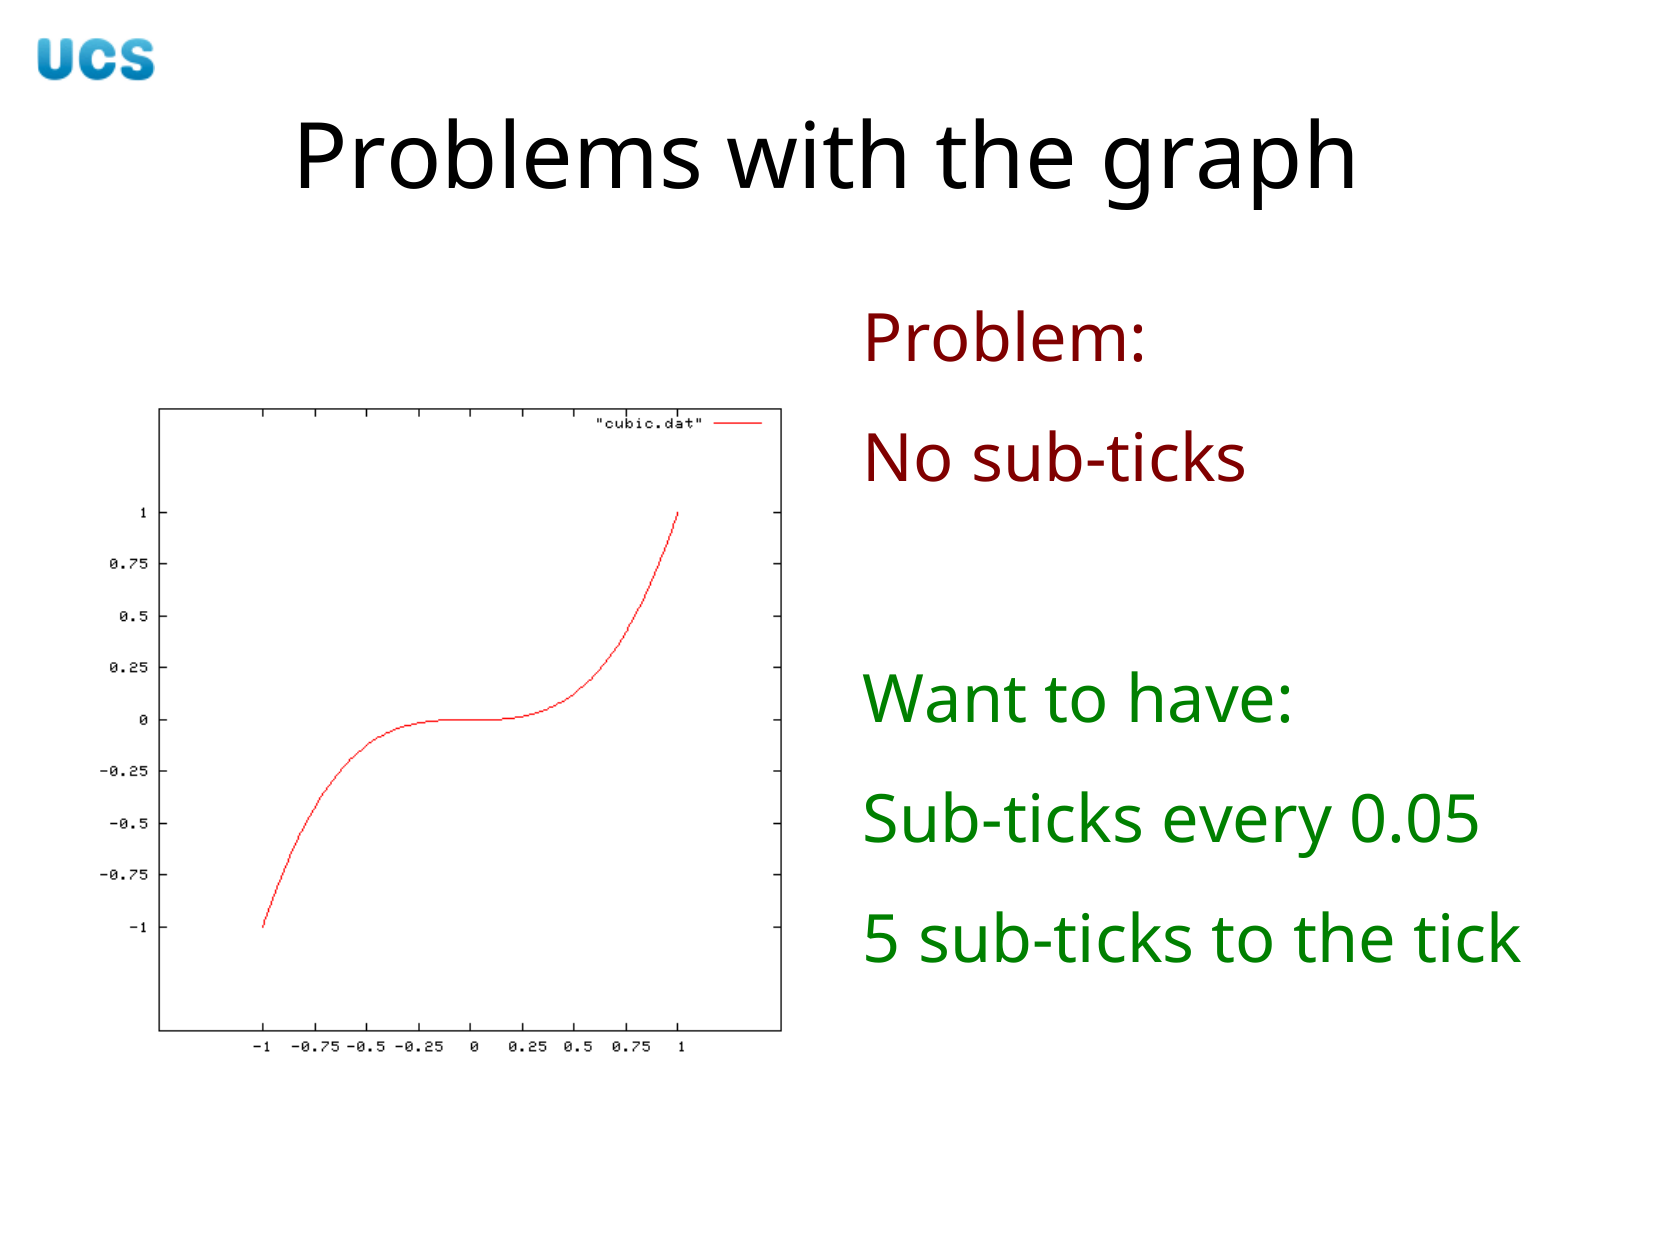

# Problems with the graph
Problem:
No sub-ticks
Want to have:
Sub-ticks every 0.05
5 sub-ticks to the tick